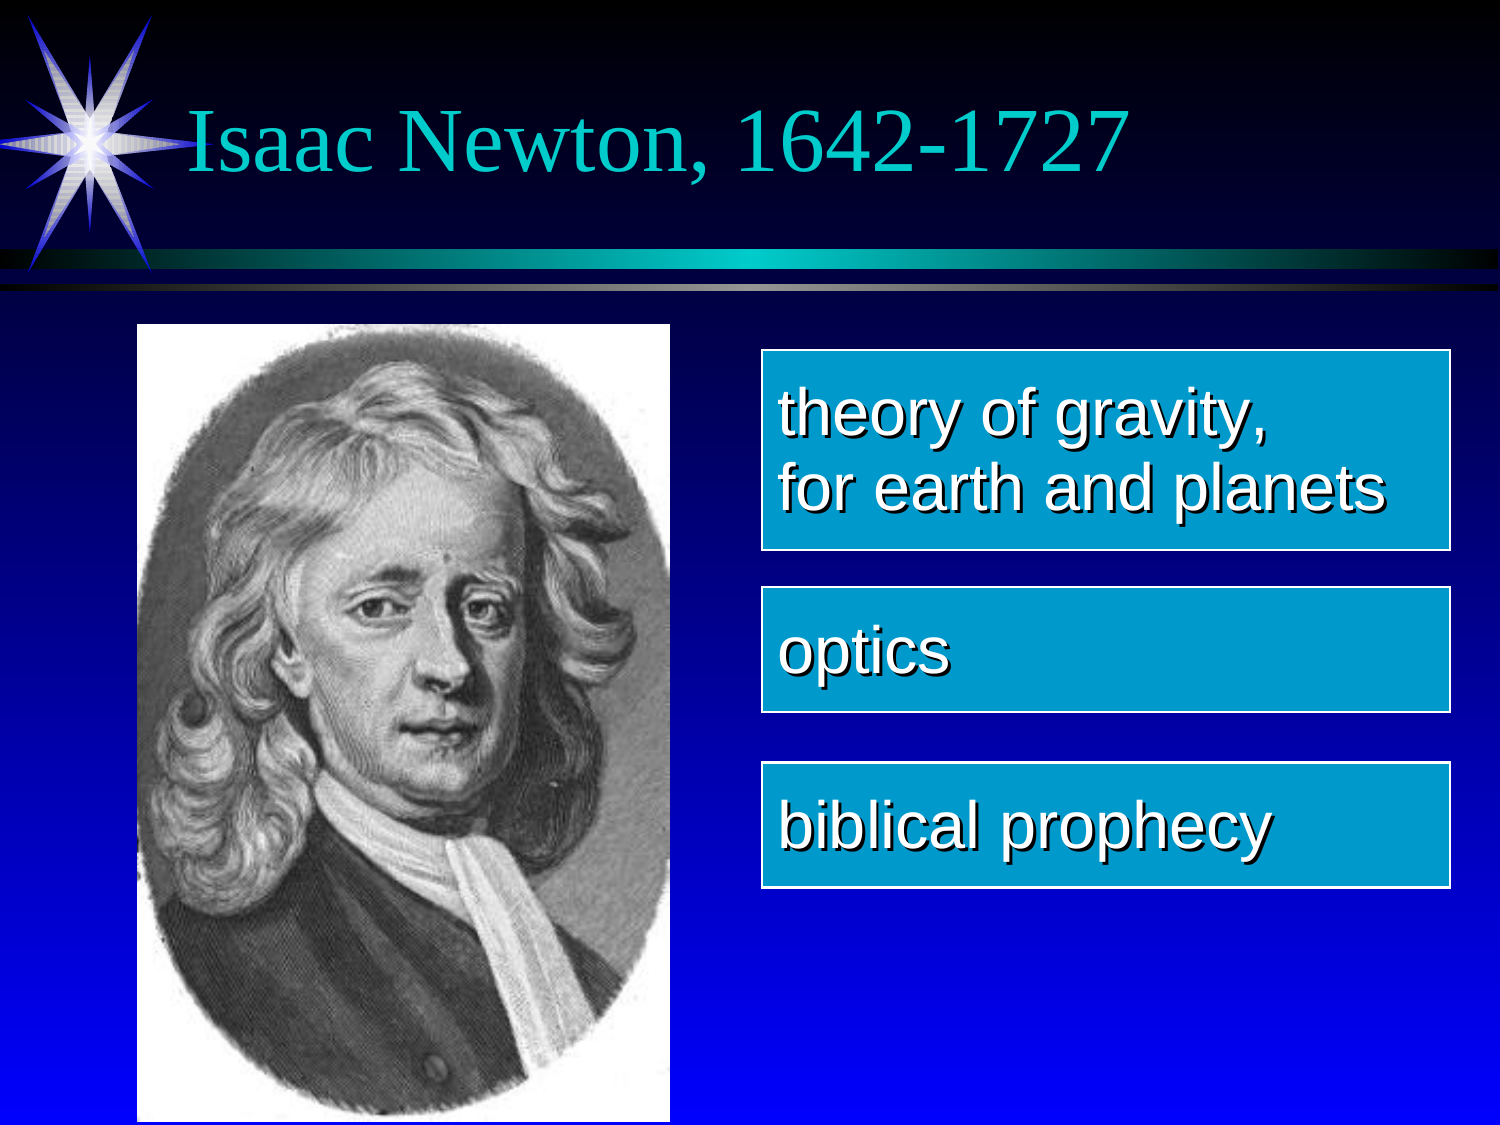

# Isaac Newton, 1642-1727
theory of gravity,
for earth and planets
optics
biblical prophecy